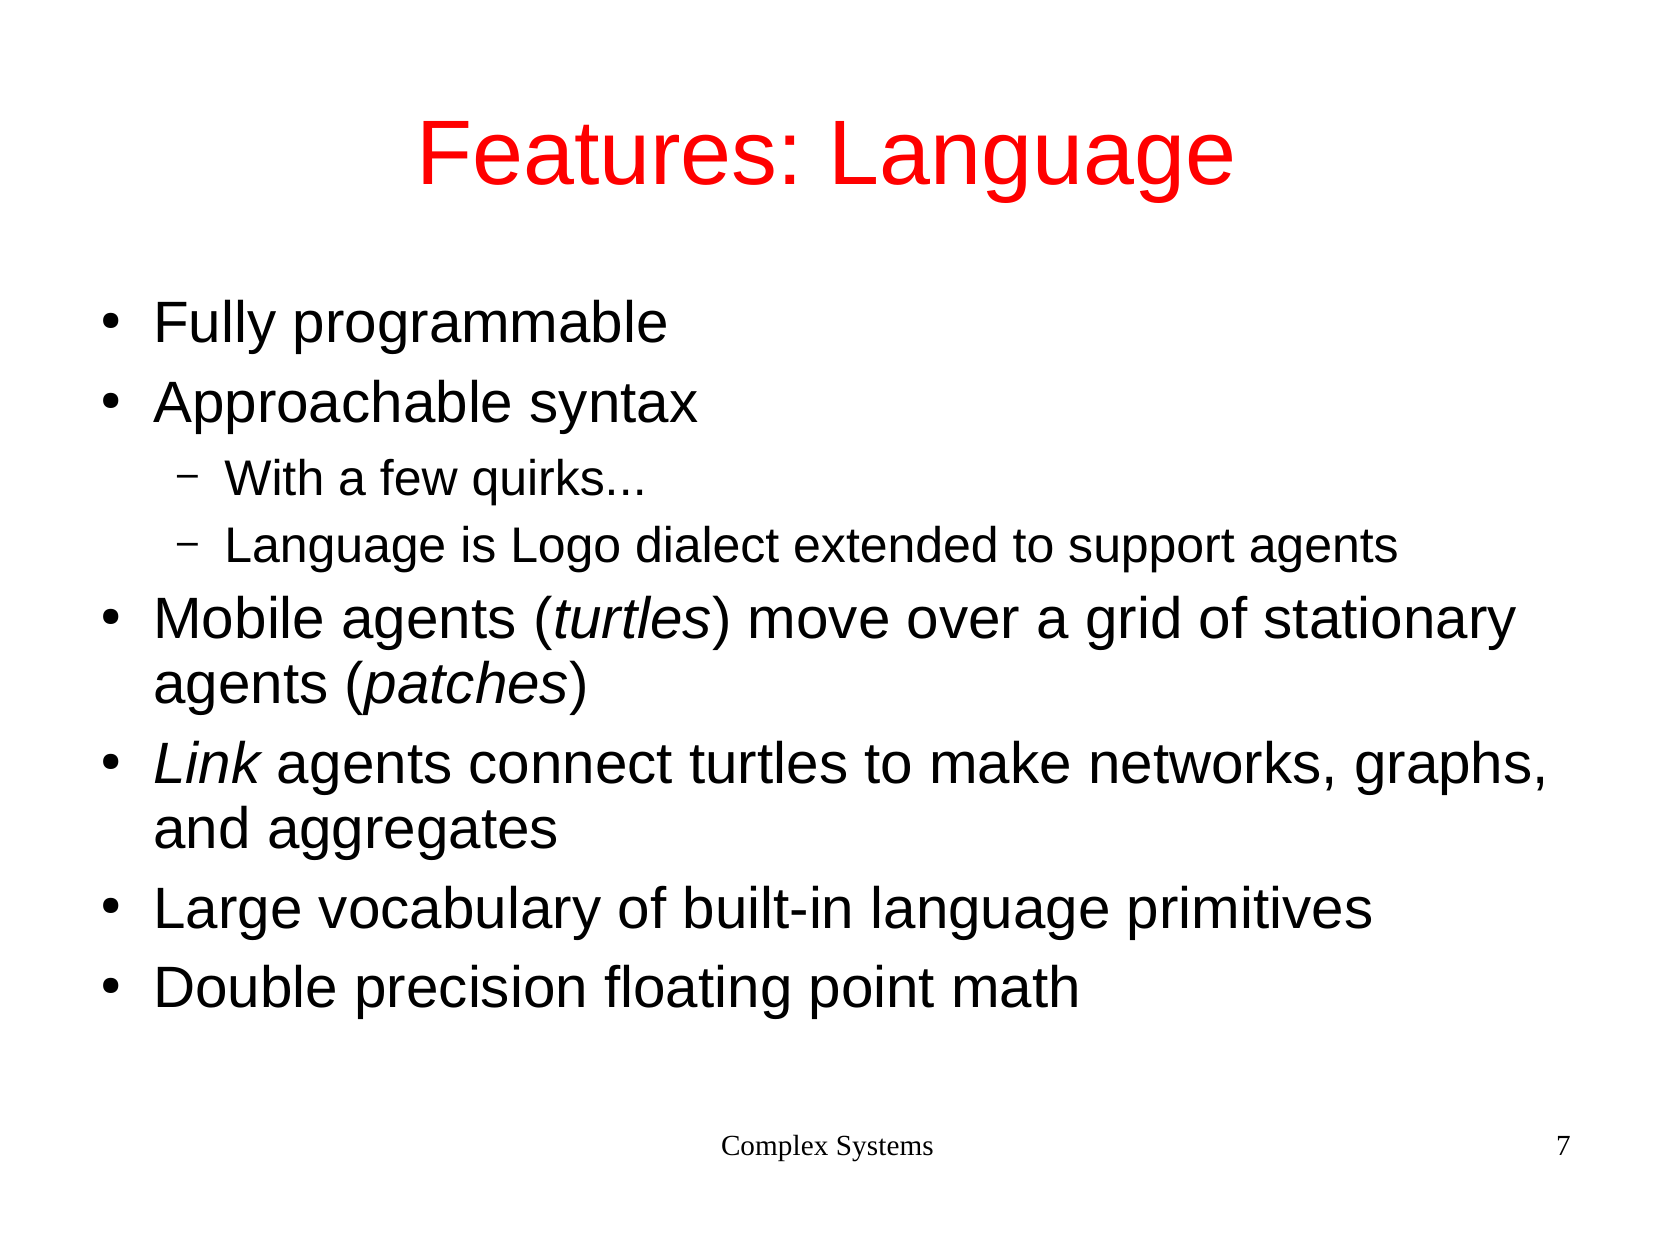

# Features: Language
Fully programmable
Approachable syntax
With a few quirks...
Language is Logo dialect extended to support agents
Mobile agents (turtles) move over a grid of stationary agents (patches)
Link agents connect turtles to make networks, graphs, and aggregates
Large vocabulary of built-in language primitives
Double precision floating point math
Complex Systems
7